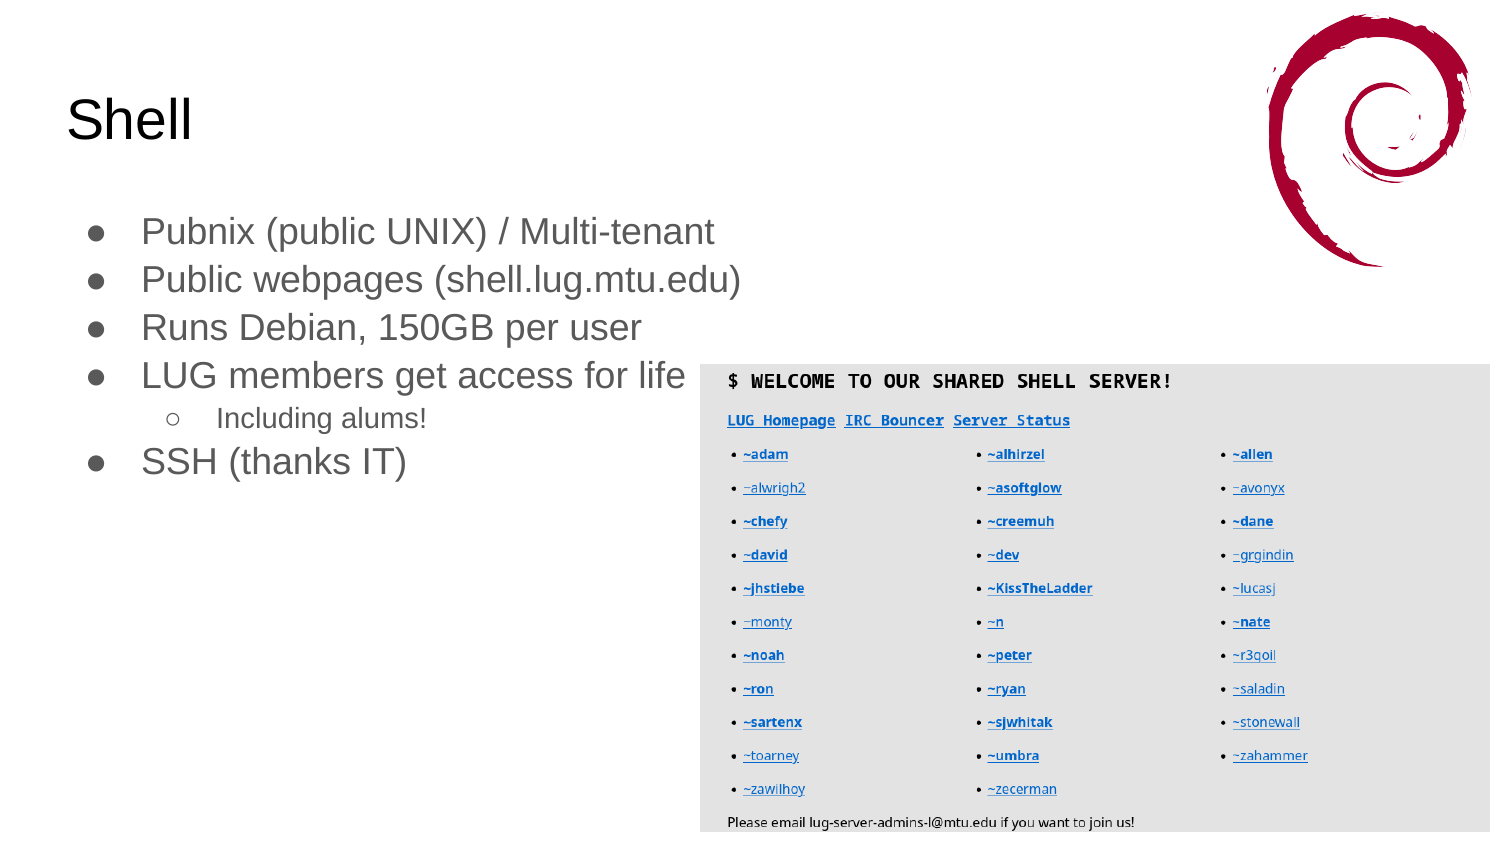

# Shell
Pubnix (public UNIX) / Multi-tenant
Public webpages (shell.lug.mtu.edu)
Runs Debian, 150GB per user
LUG members get access for life
Including alums!
SSH (thanks IT)